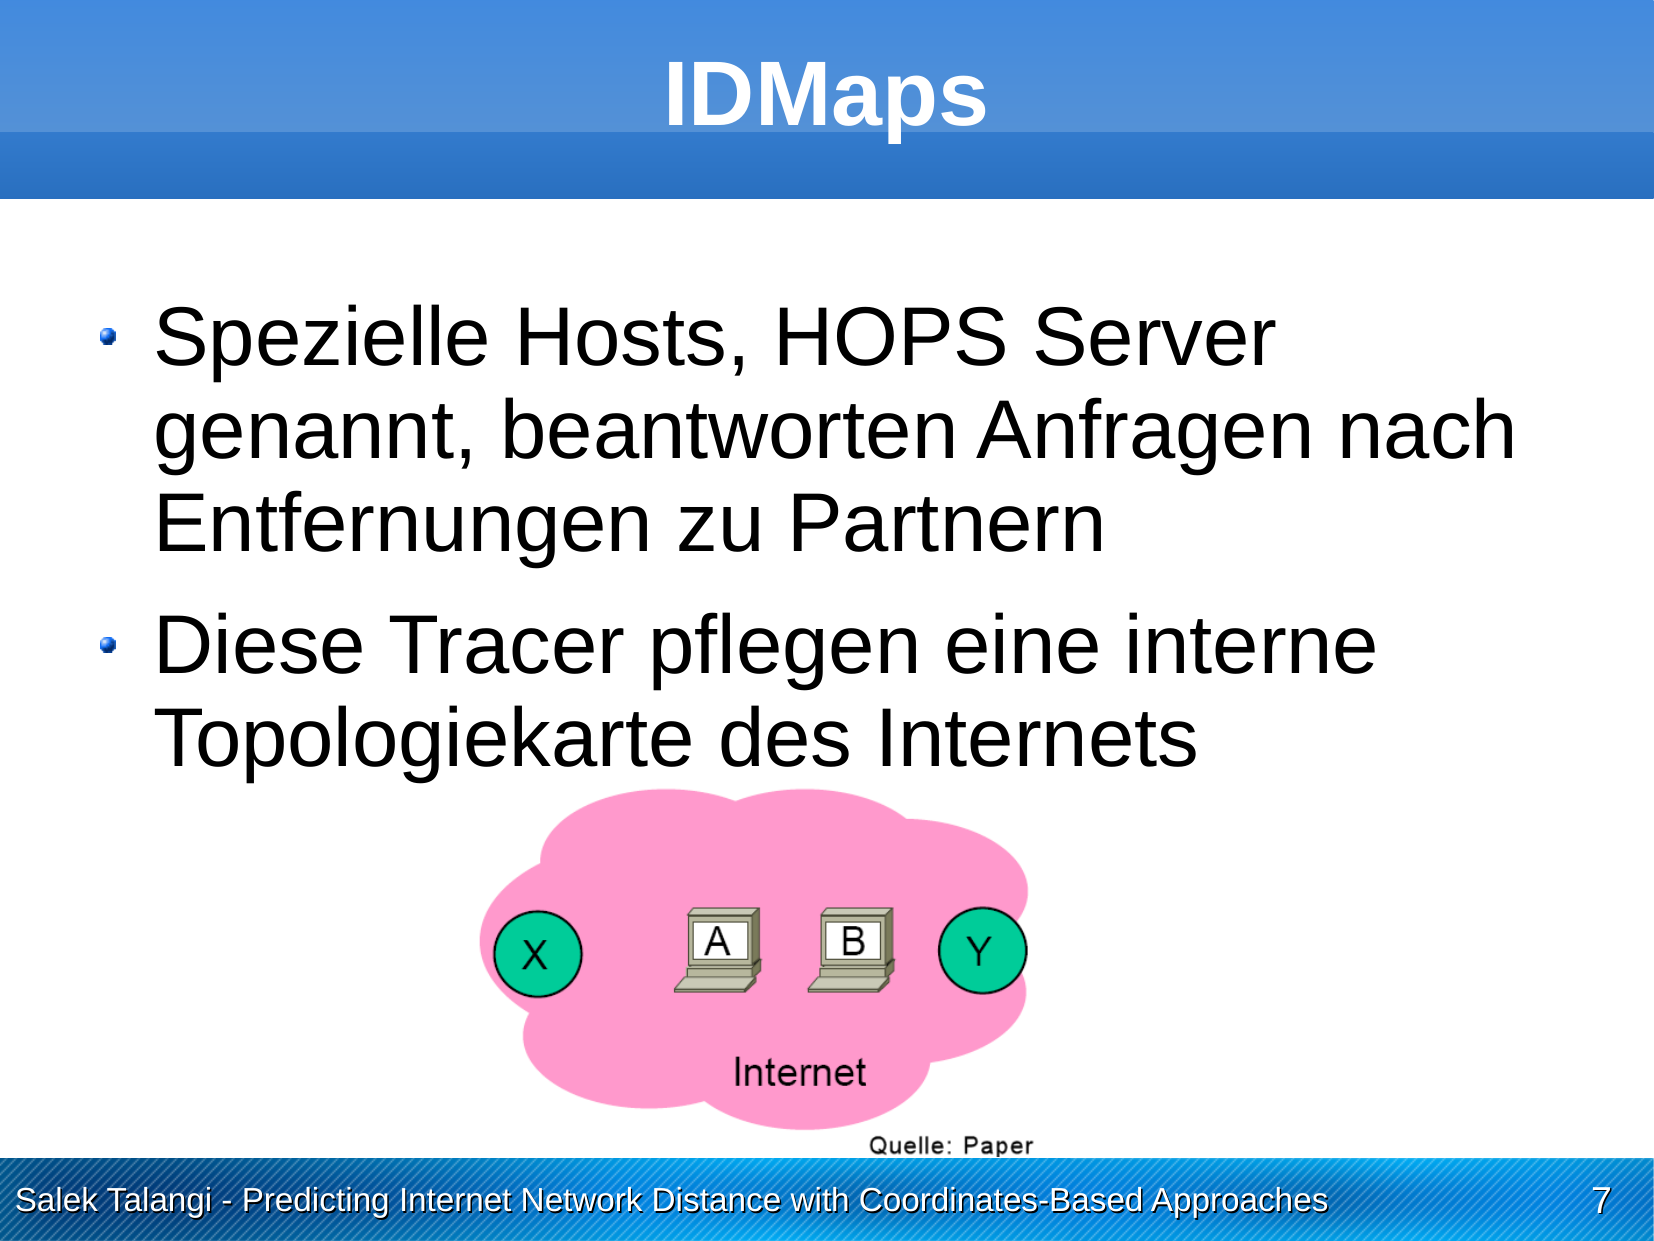

# IDMaps
Spezielle Hosts, HOPS Server genannt, beantworten Anfragen nach Entfernungen zu Partnern
Diese Tracer pflegen eine interne Topologiekarte des Internets